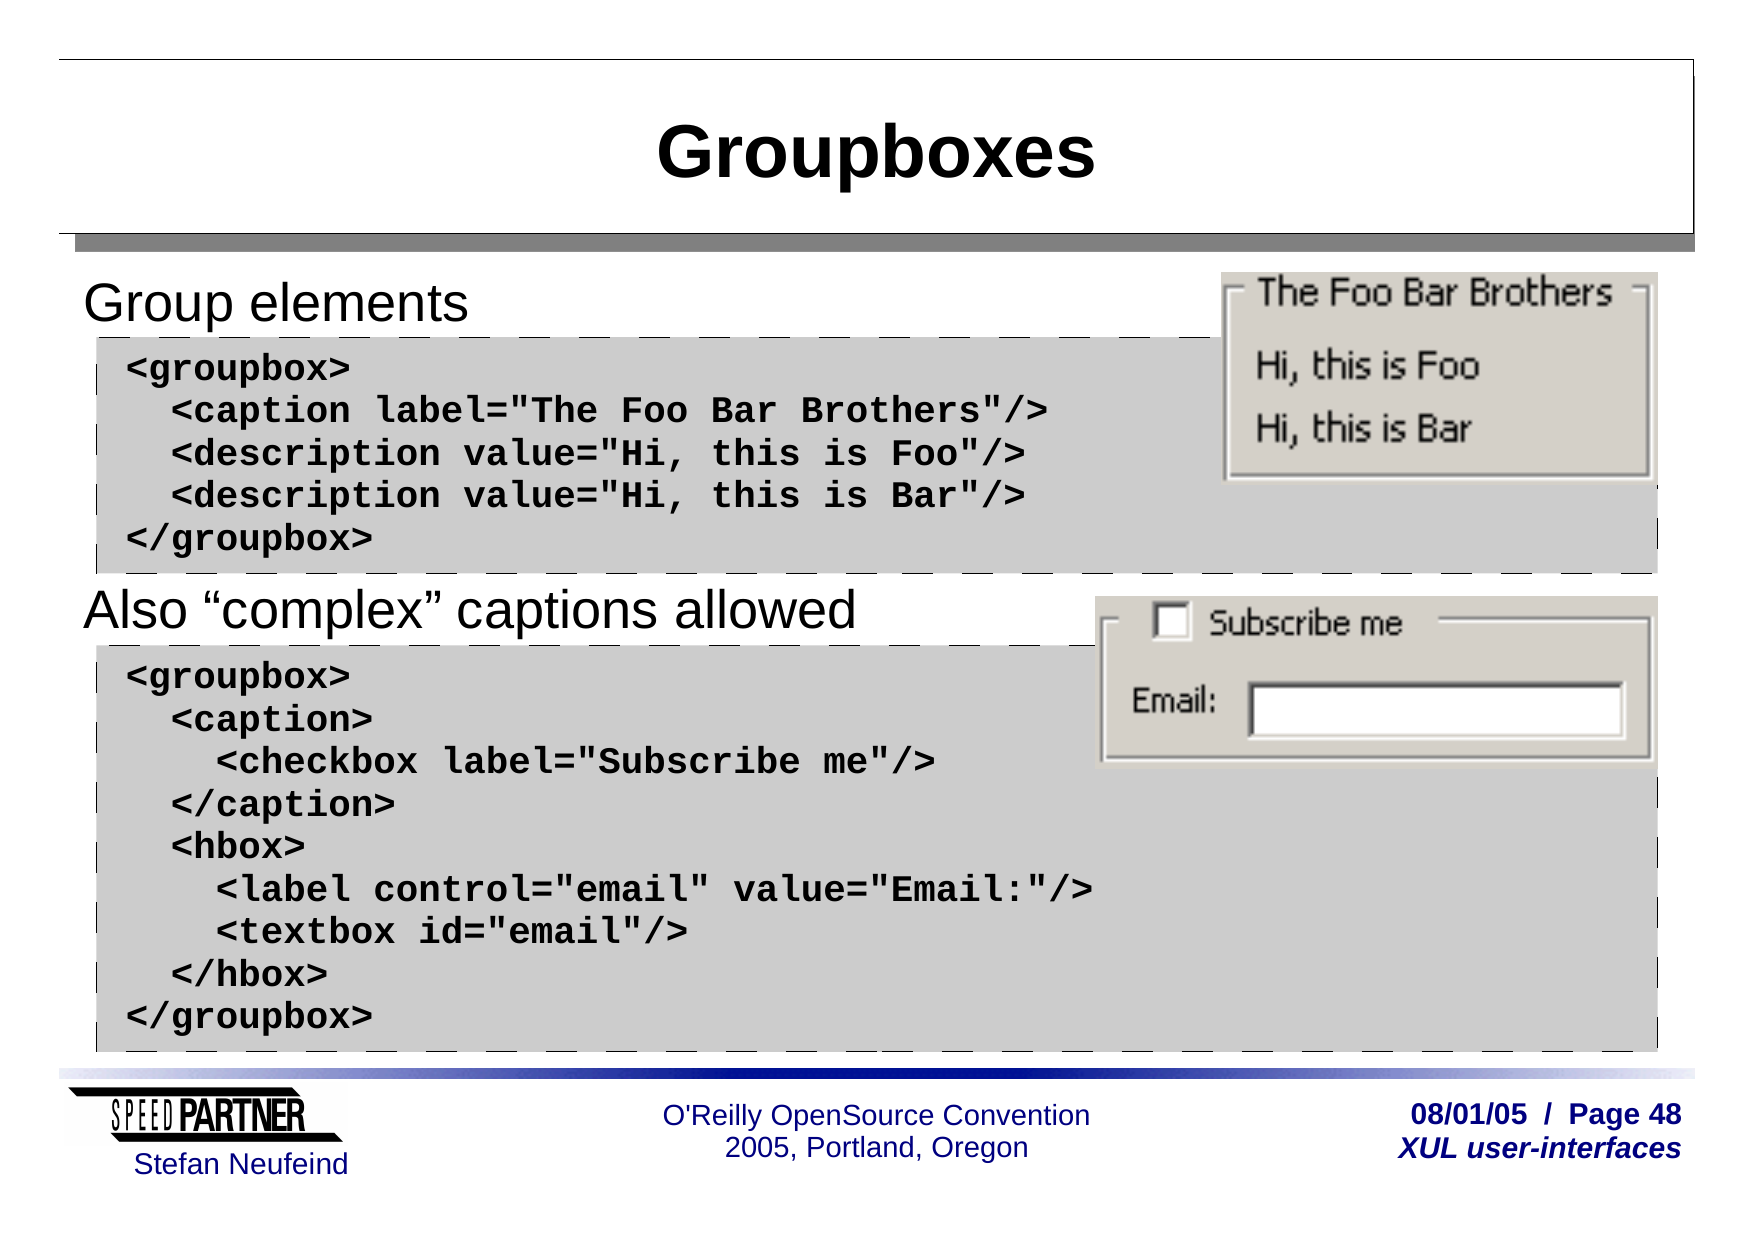

# Groupboxes
Group elements
<groupbox>
 <caption label="The Foo Bar Brothers"/>
 <description value="Hi, this is Foo"/>
 <description value="Hi, this is Bar"/>
</groupbox>
Also “complex” captions allowed
<groupbox>
 <caption>
 <checkbox label="Subscribe me"/>
 </caption>
 <hbox>
 <label control="email" value="Email:"/>
 <textbox id="email"/>
 </hbox>
</groupbox>